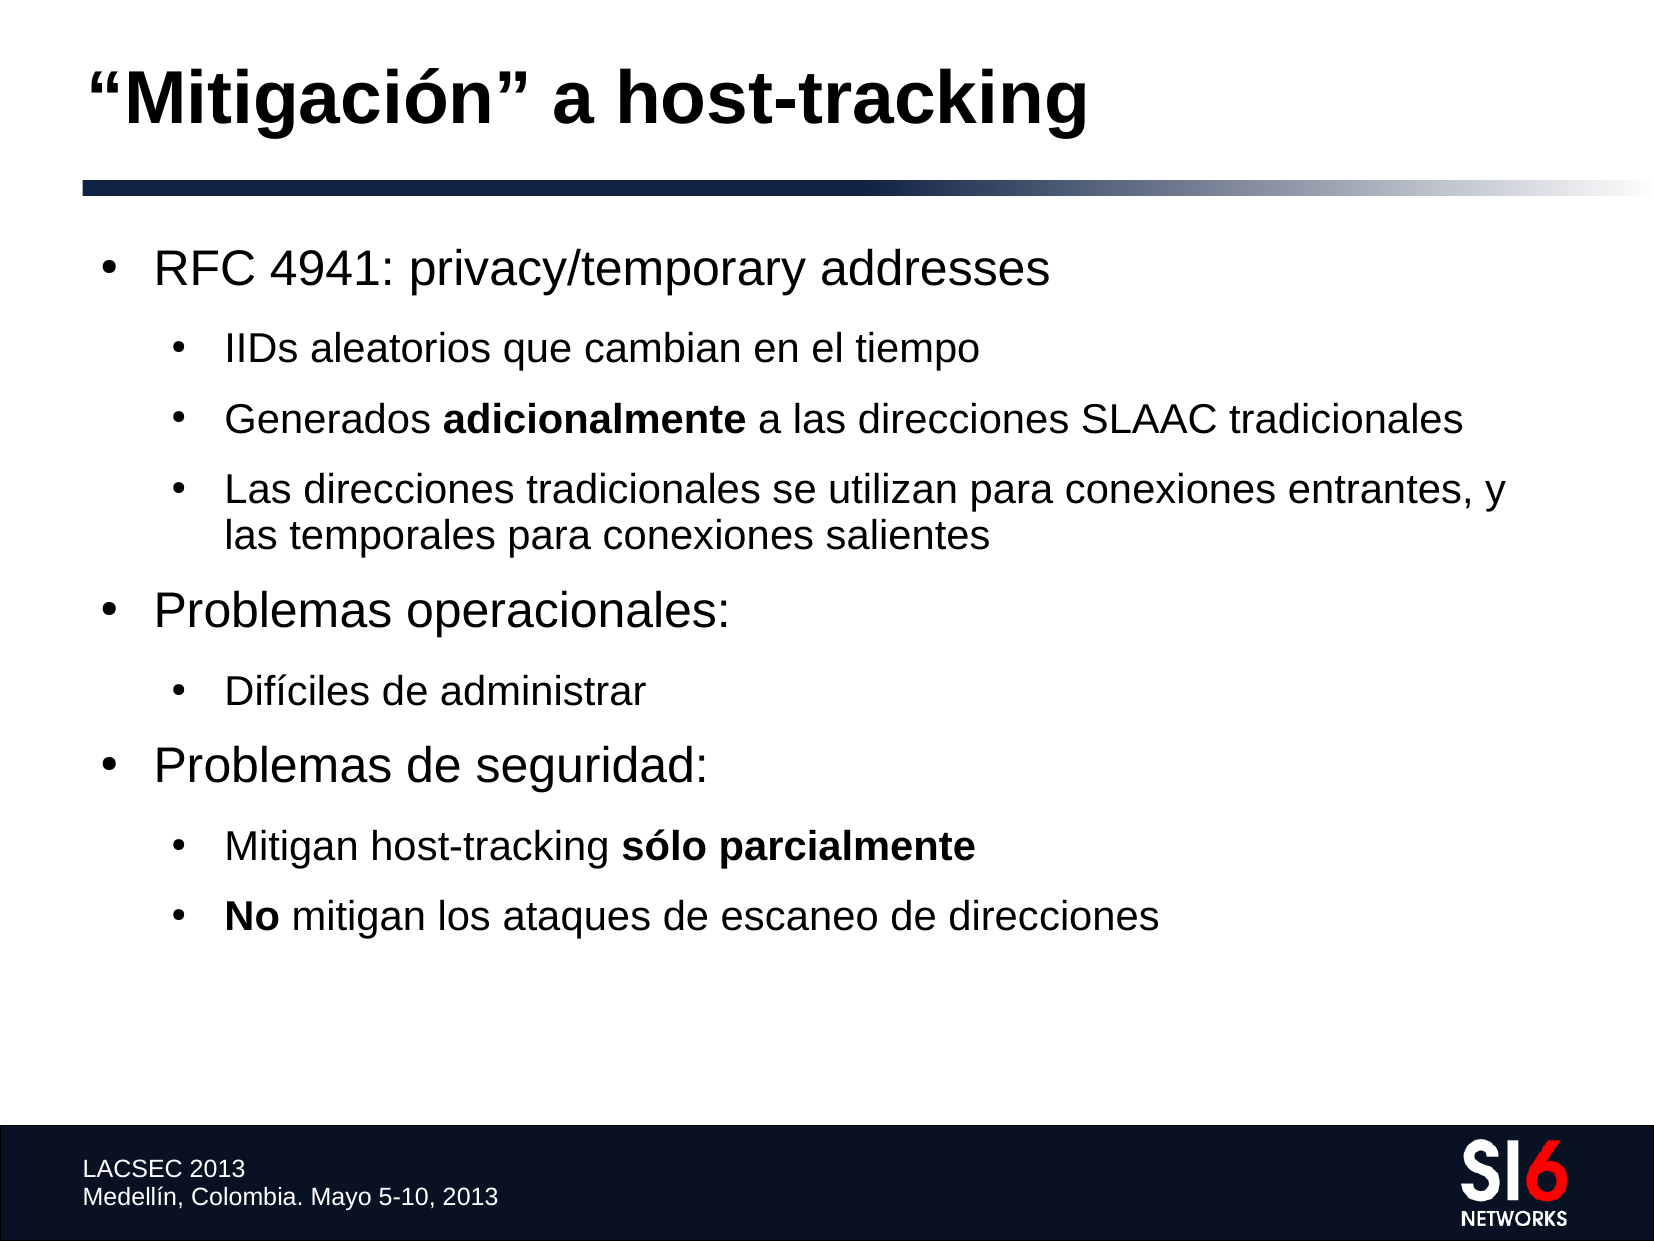

# “Mitigación” a host-tracking
RFC 4941: privacy/temporary addresses
IIDs aleatorios que cambian en el tiempo
Generados adicionalmente a las direcciones SLAAC tradicionales
Las direcciones tradicionales se utilizan para conexiones entrantes, y las temporales para conexiones salientes
Problemas operacionales:
Difíciles de administrar
Problemas de seguridad:
Mitigan host-tracking sólo parcialmente
No mitigan los ataques de escaneo de direcciones